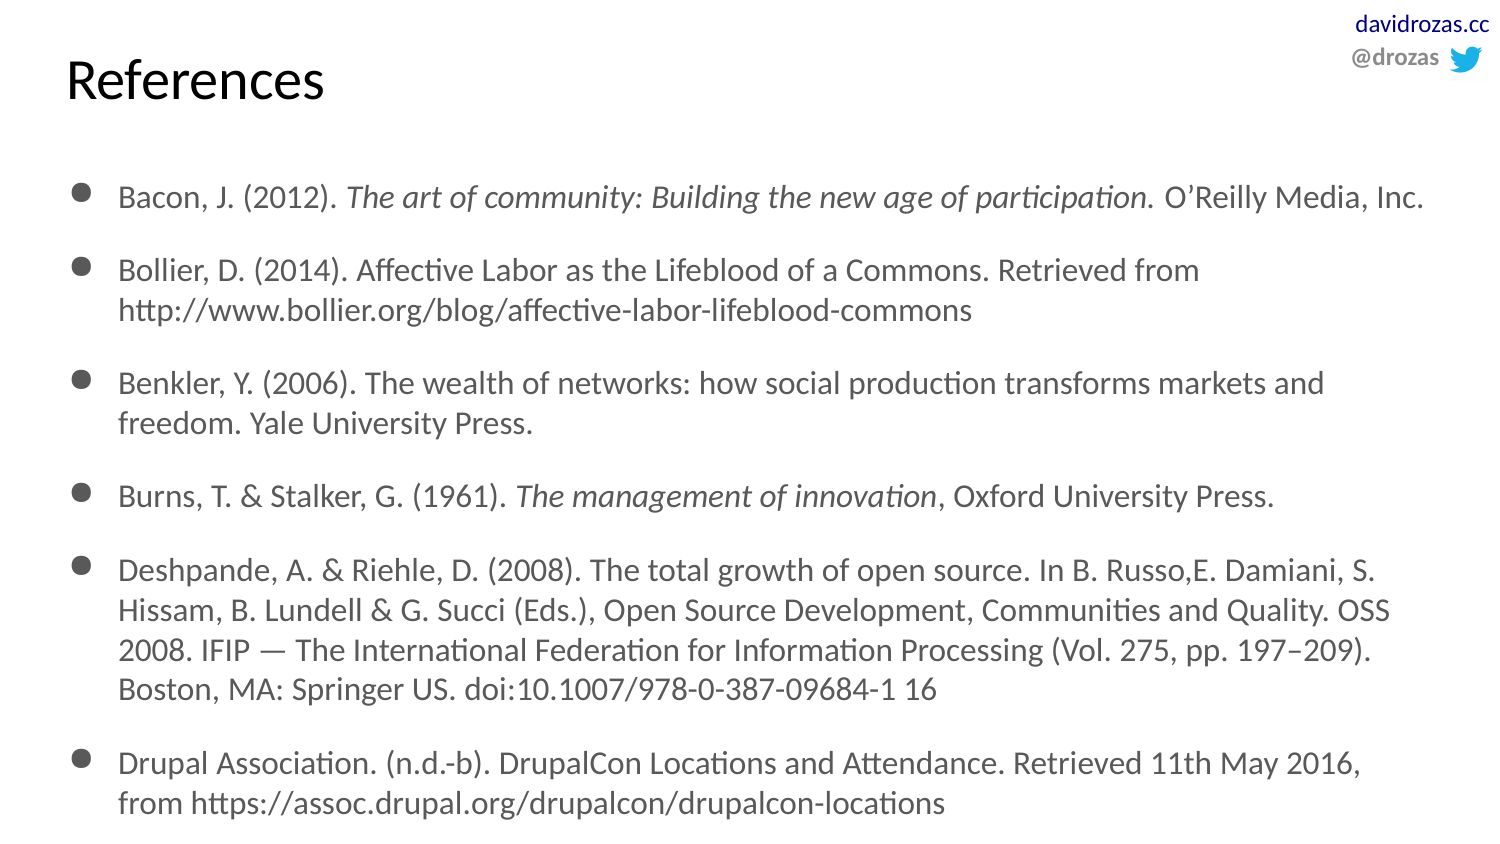

davidrozas.cc
@drozas
# References
Bacon, J. (2012). The art of community: Building the new age of participation. O’Reilly Media, Inc.
Bollier, D. (2014). Affective Labor as the Lifeblood of a Commons. Retrieved from http://www.bollier.org/blog/affective-labor-lifeblood-commons
Benkler, Y. (2006). The wealth of networks: how social production transforms markets and freedom. Yale University Press.
Burns, T. & Stalker, G. (1961). The management of innovation, Oxford University Press.
Deshpande, A. & Riehle, D. (2008). The total growth of open source. In B. Russo,E. Damiani, S. Hissam, B. Lundell & G. Succi (Eds.), Open Source Development, Communities and Quality. OSS 2008. IFIP — The International Federation for Information Processing (Vol. 275, pp. 197–209). Boston, MA: Springer US. doi:10.1007/978-0-387-09684-1 16
Drupal Association. (n.d.-b). DrupalCon Locations and Attendance. Retrieved 11th May 2016, from https://assoc.drupal.org/drupalcon/drupalcon-locations